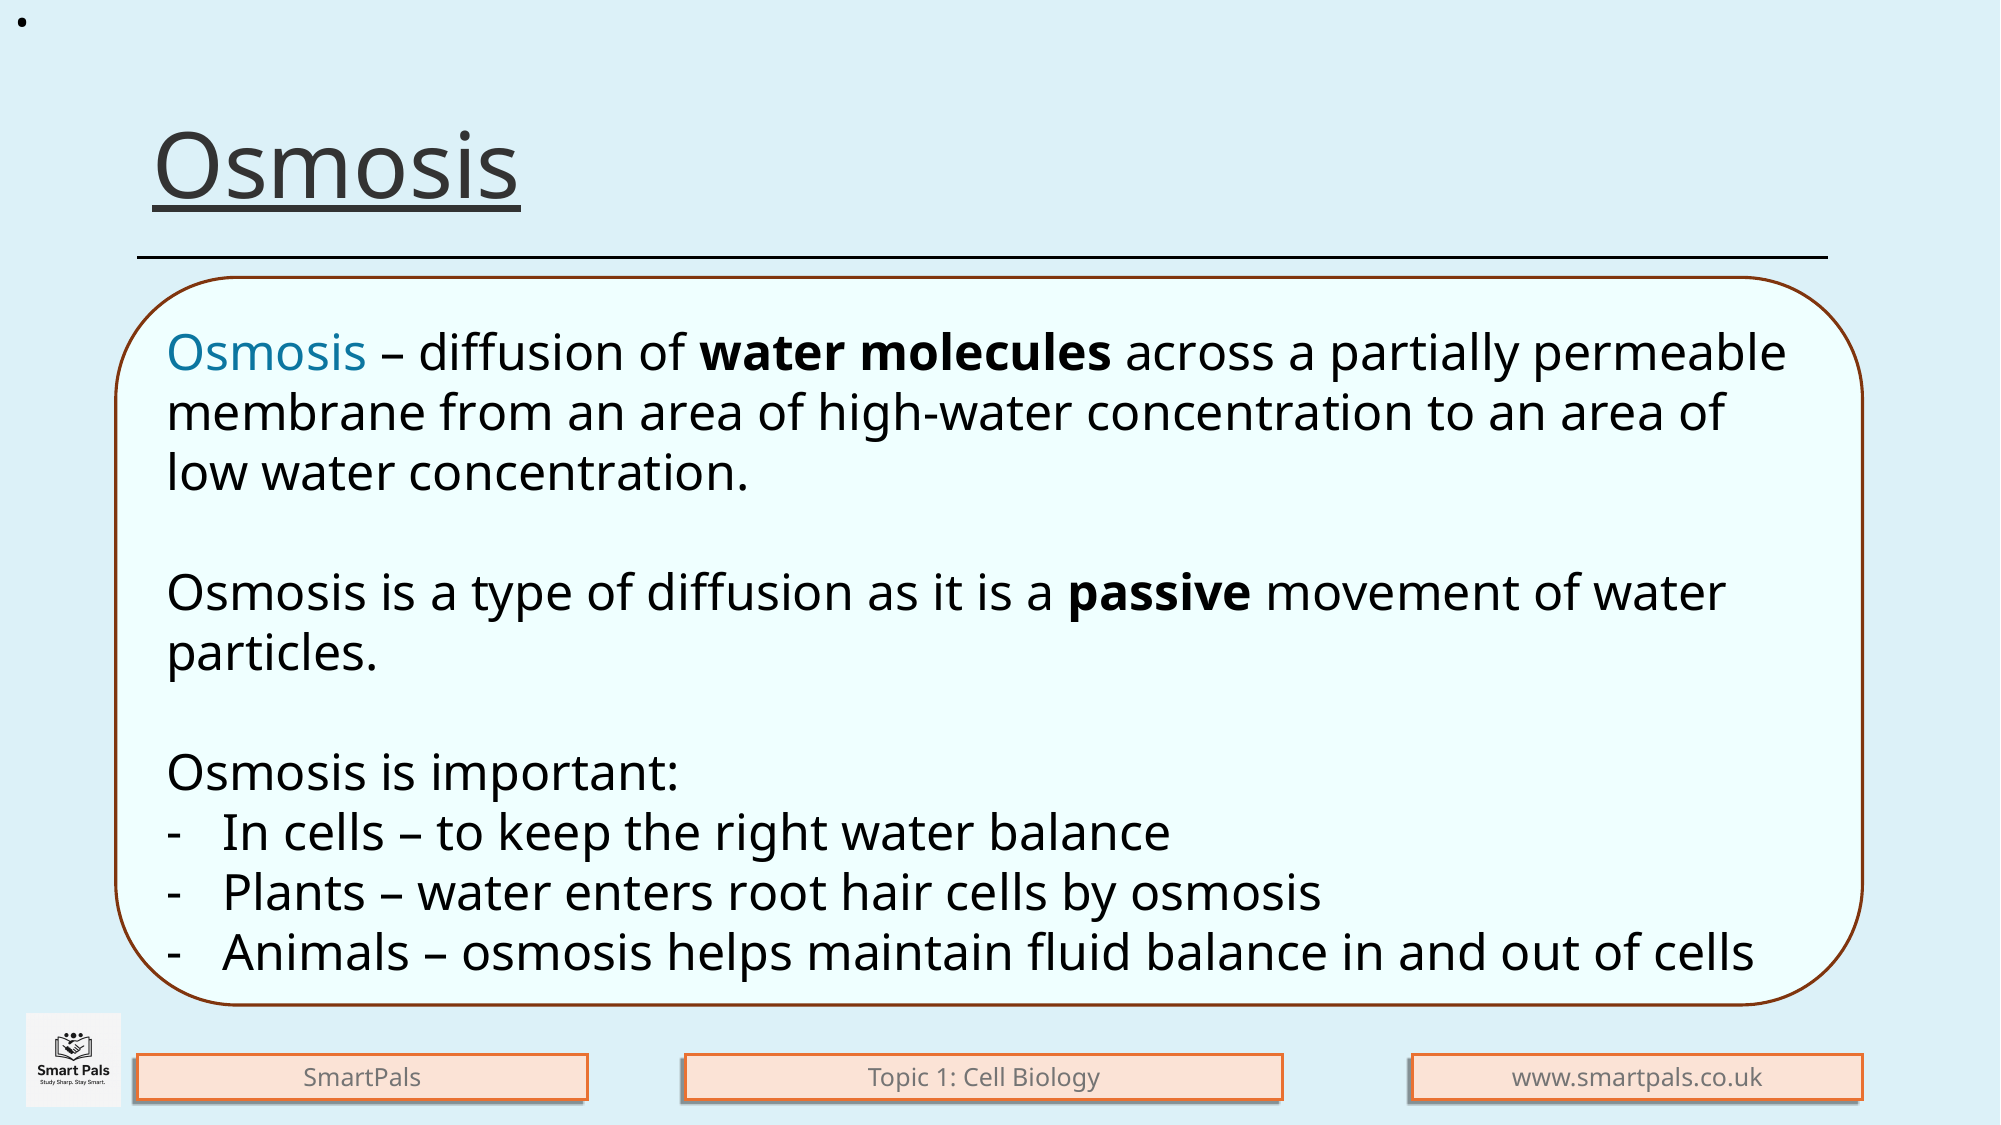

"Therapeutic cloning = NO rejection! Same DNA = happy immune system."
# Osmosis
Osmosis – diffusion of water molecules across a partially permeable membrane from an area of high-water concentration to an area of low water concentration.
Osmosis is a type of diffusion as it is a passive movement of water particles.
Osmosis is important:
In cells – to keep the right water balance
Plants – water enters root hair cells by osmosis
Animals – osmosis helps maintain fluid balance in and out of cells